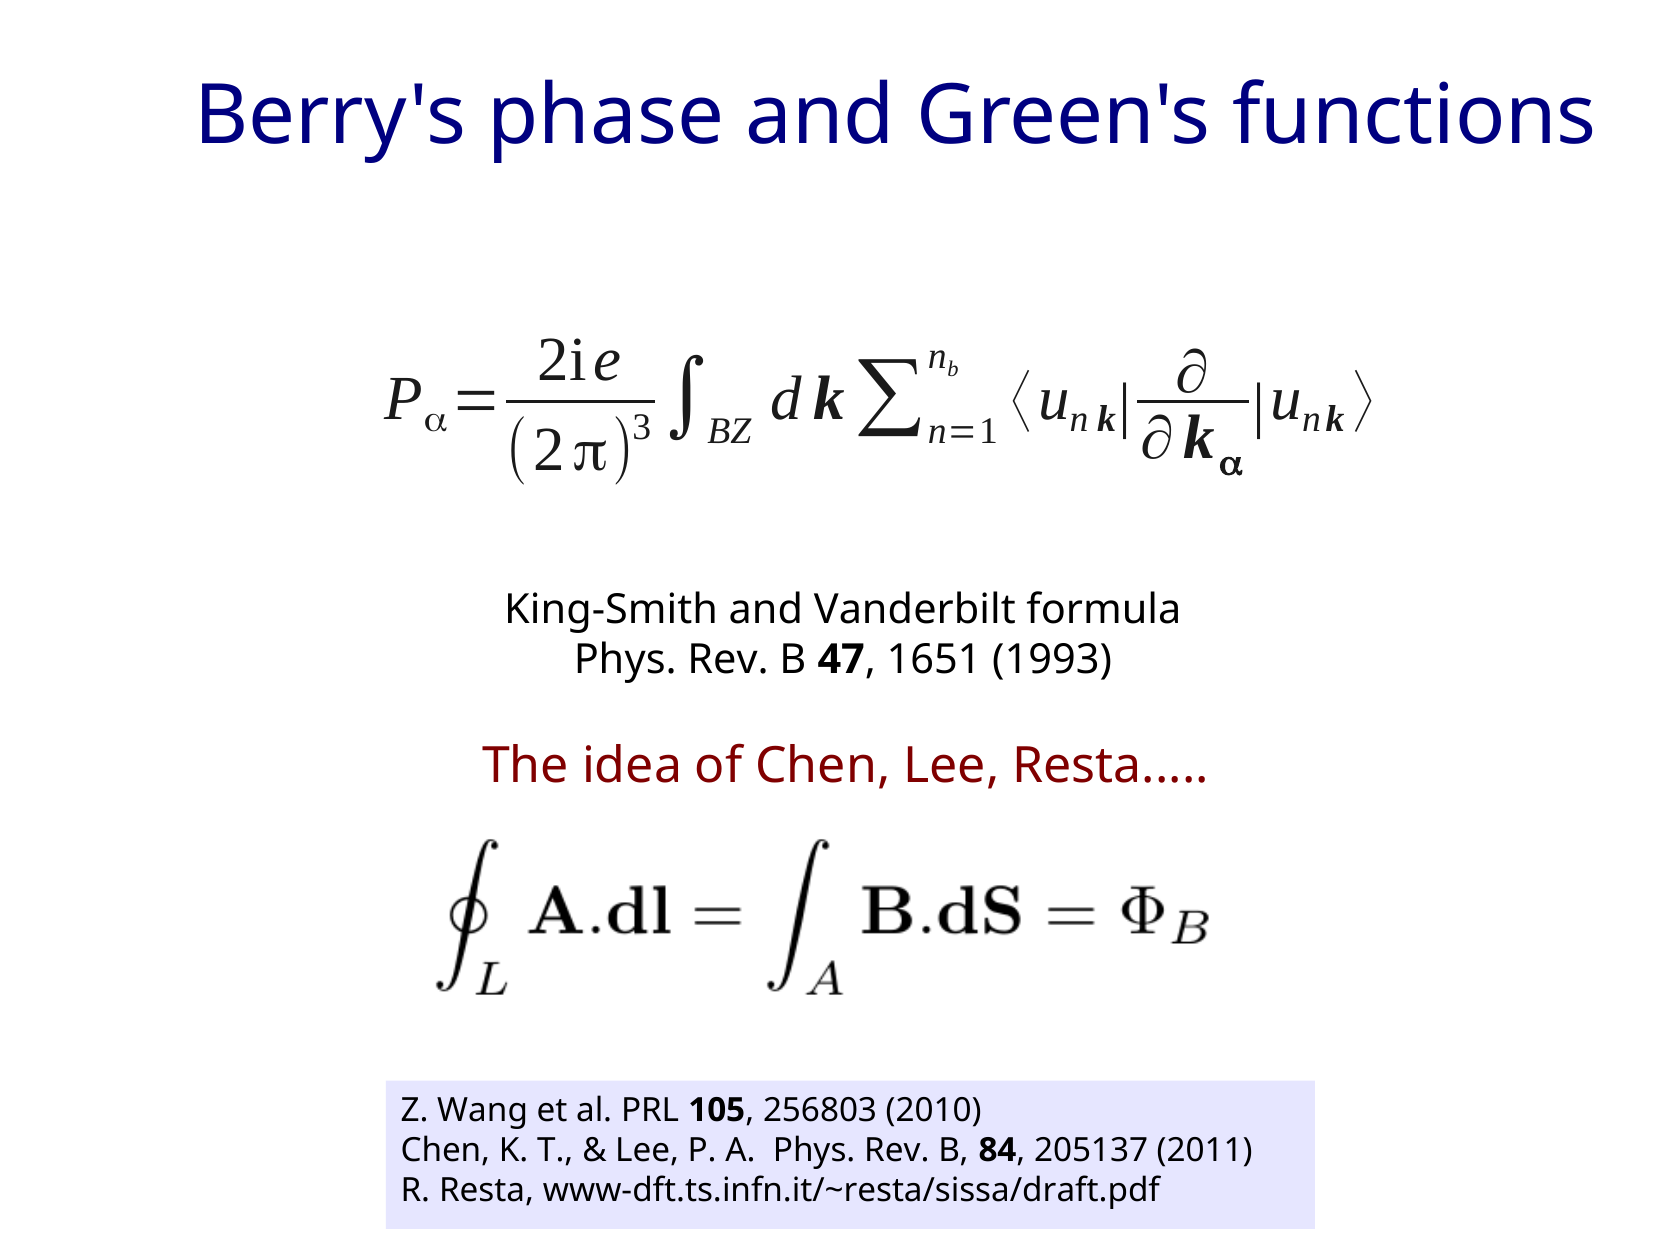

# Berry's phase and Green's functions
King-Smith and Vanderbilt formula
Phys. Rev. B 47, 1651 (1993)
The idea of Chen, Lee, Resta.....
Z. Wang et al. PRL 105, 256803 (2010)
Chen, K. T., & Lee, P. A. Phys. Rev. B, 84, 205137 (2011)
R. Resta, www-dft.ts.infn.it/~resta/sissa/draft.pdf‎